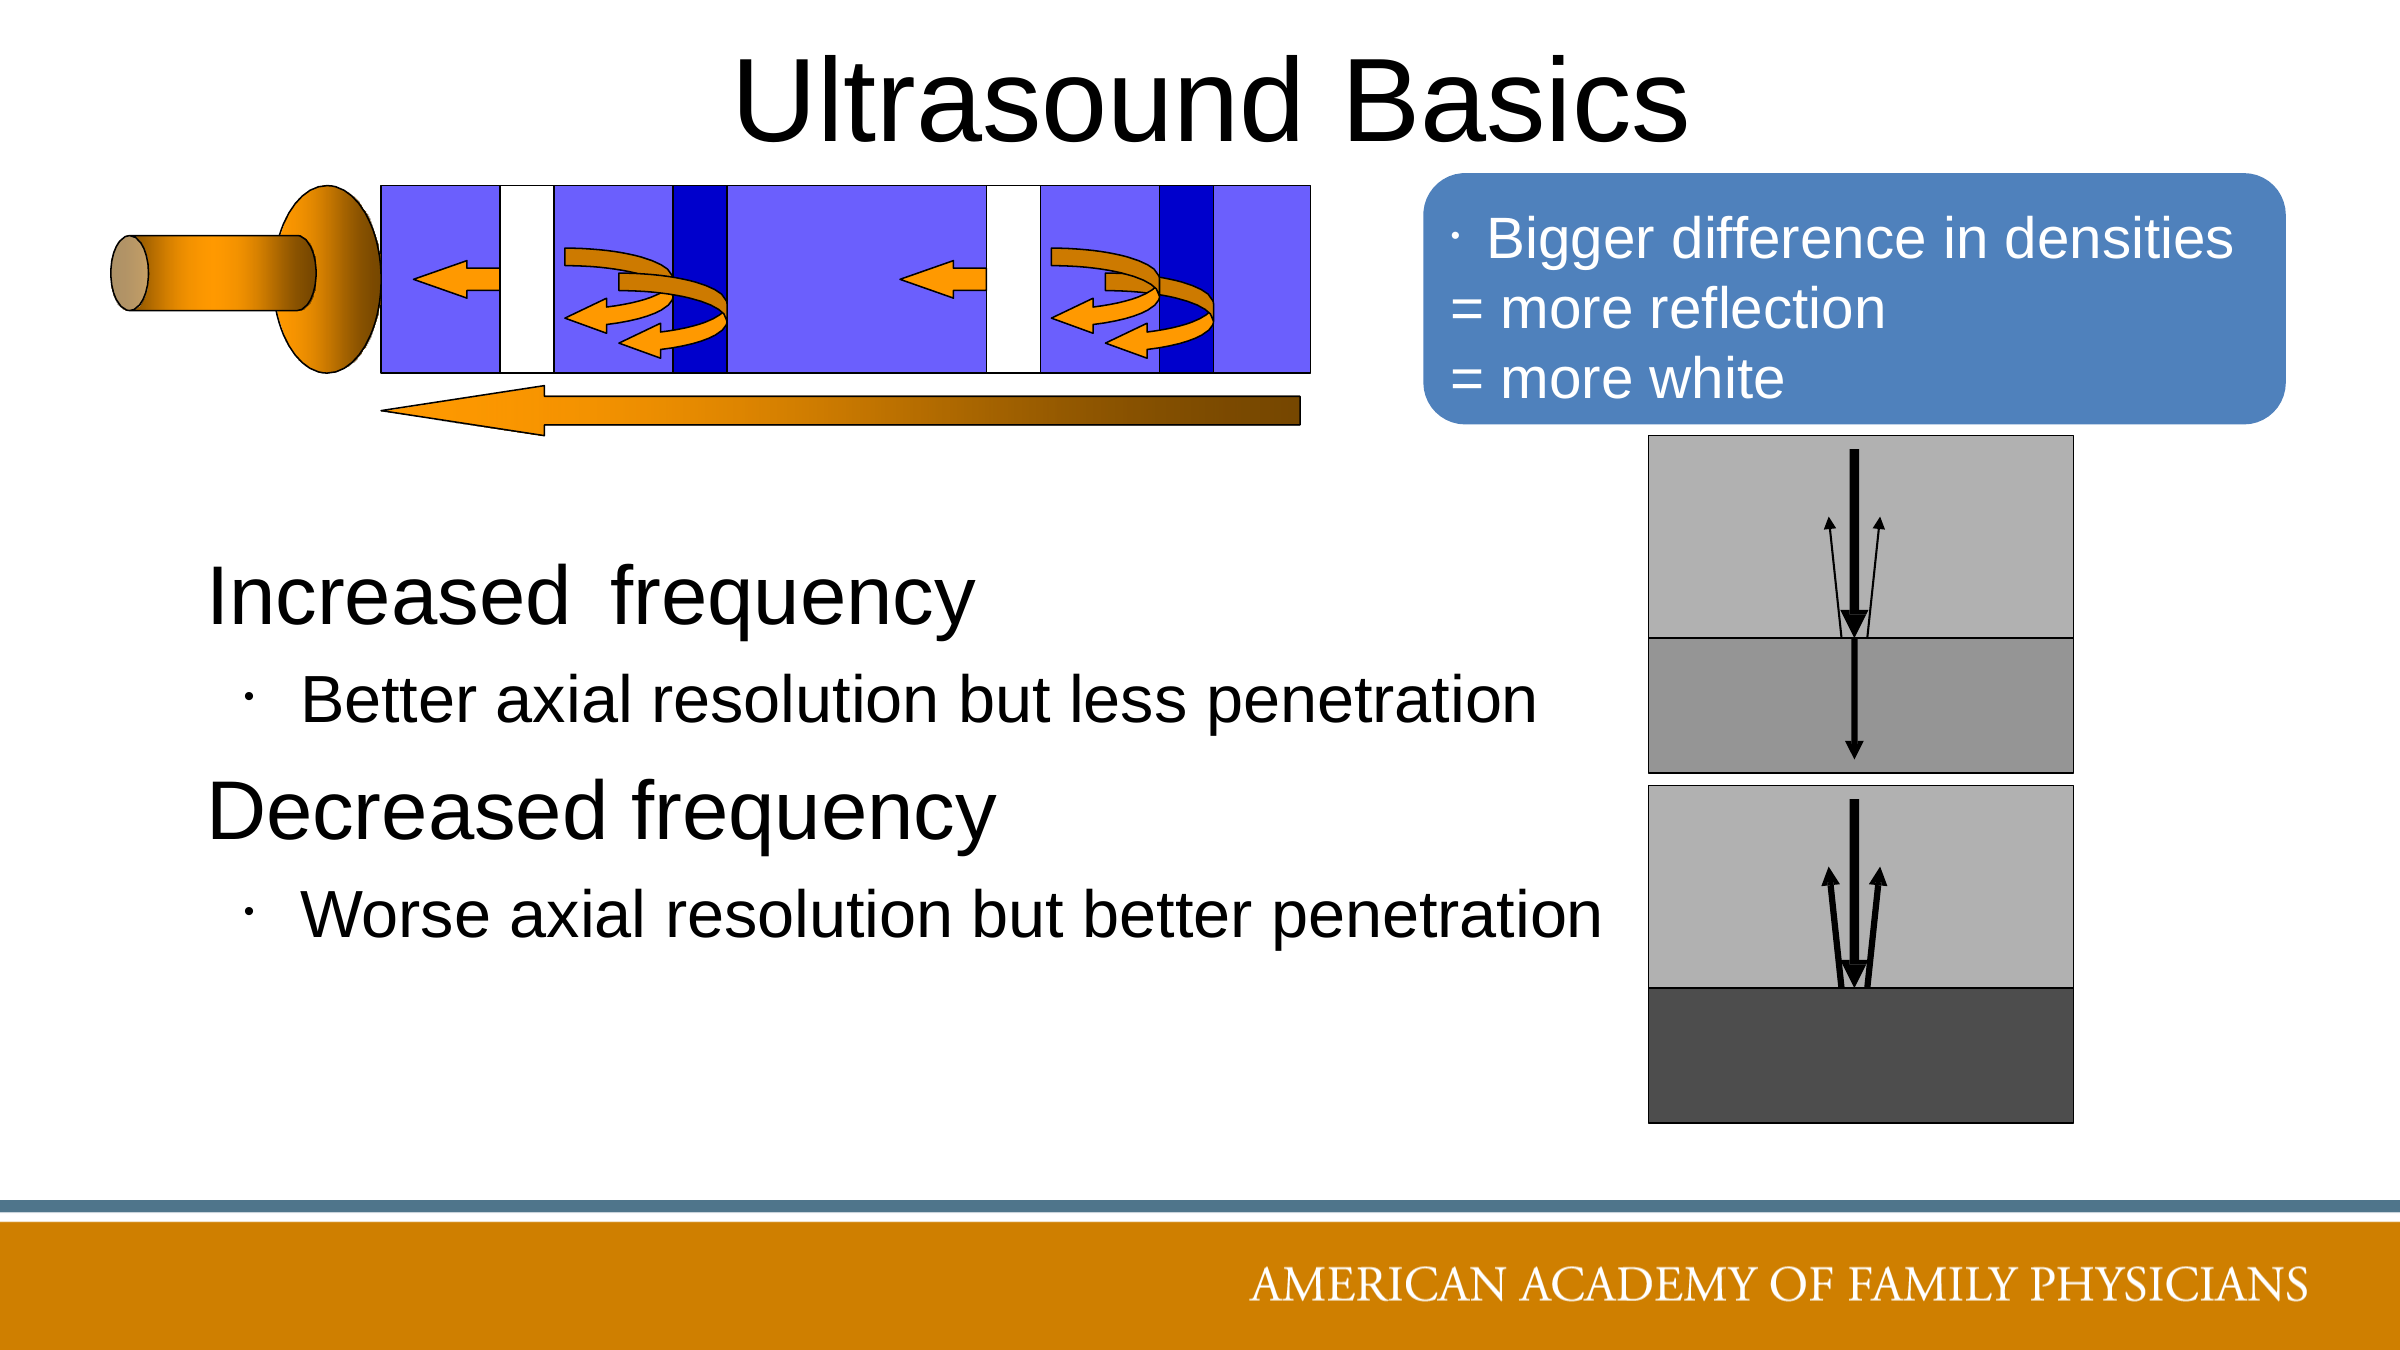

Ultrasound	Basics
Bigger difference in densities
= more reflection
= more white
Increased	frequency
Better axial resolution but less penetration
Decreased frequency
Worse axial resolution but better penetration